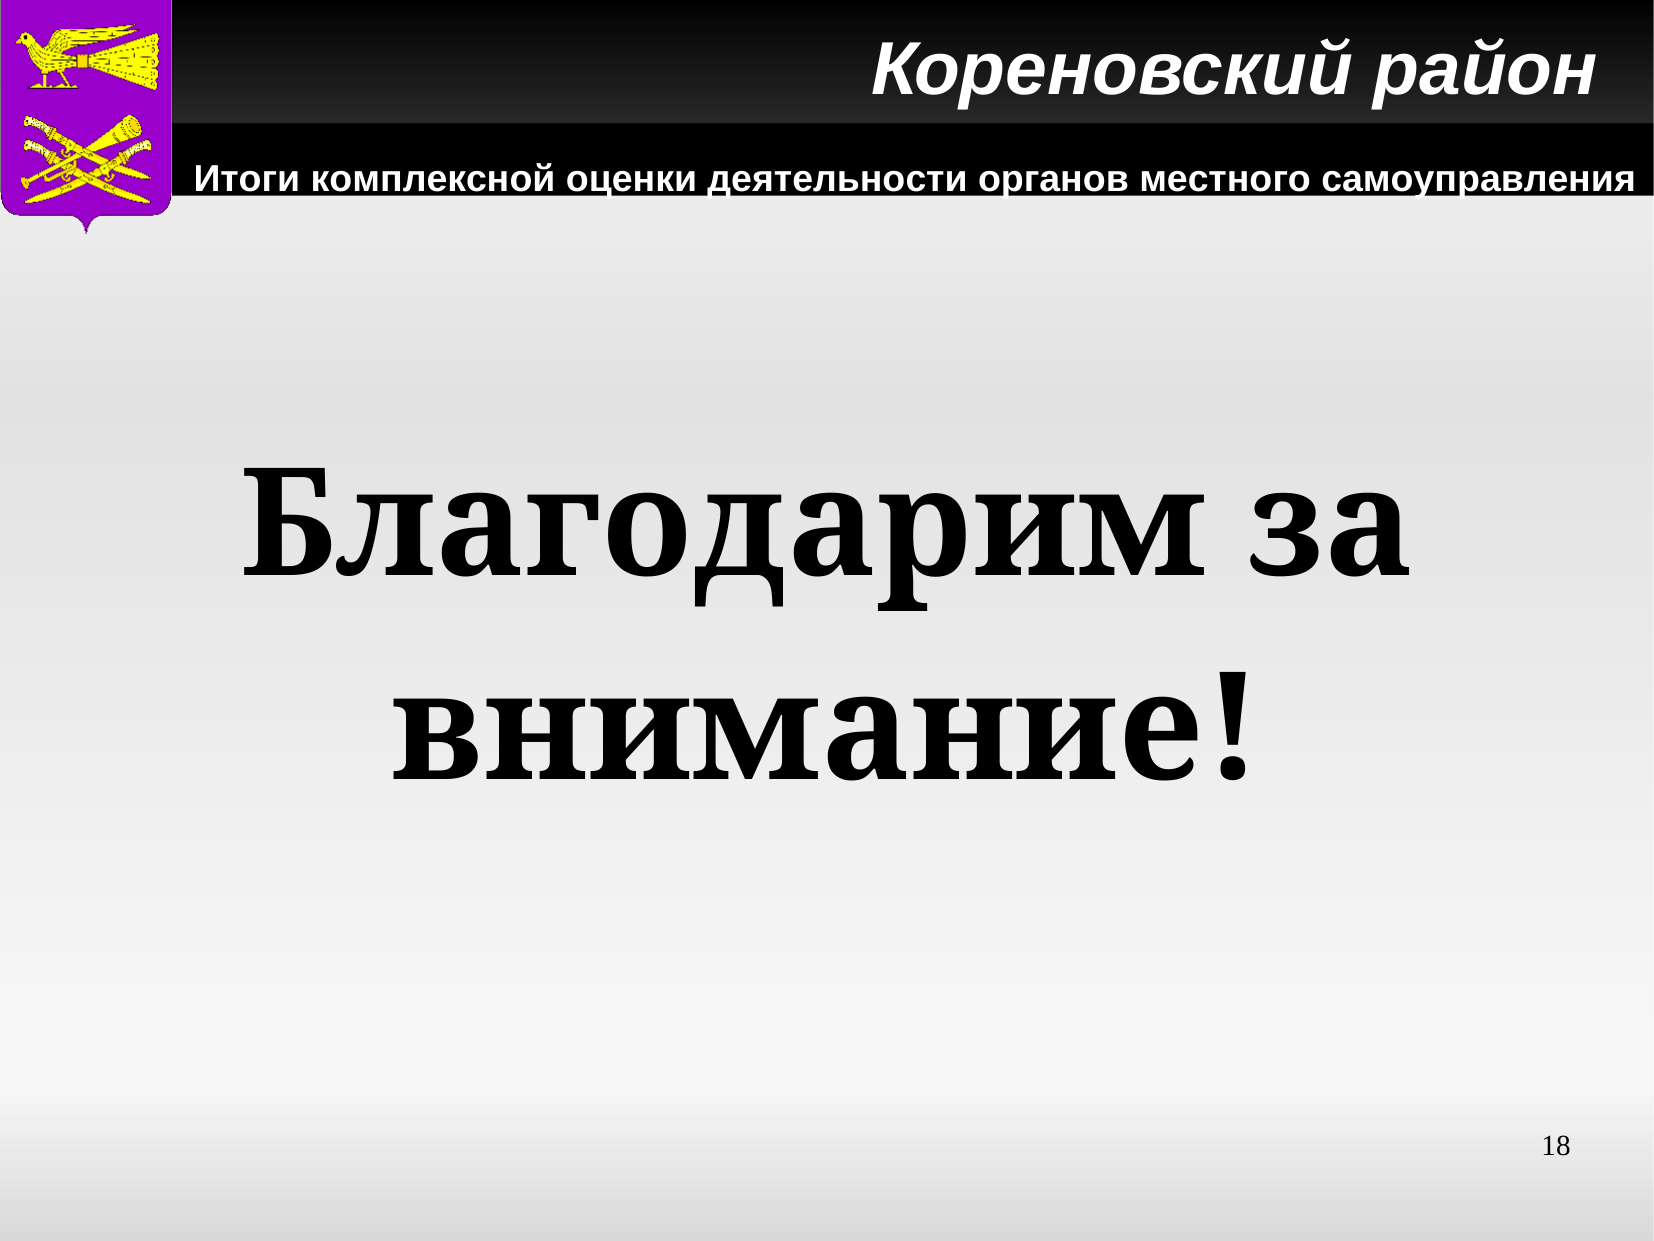

Кореновский район
Итоги комплексной оценки деятельности органов местного самоуправления
Благодарим за внимание!
18